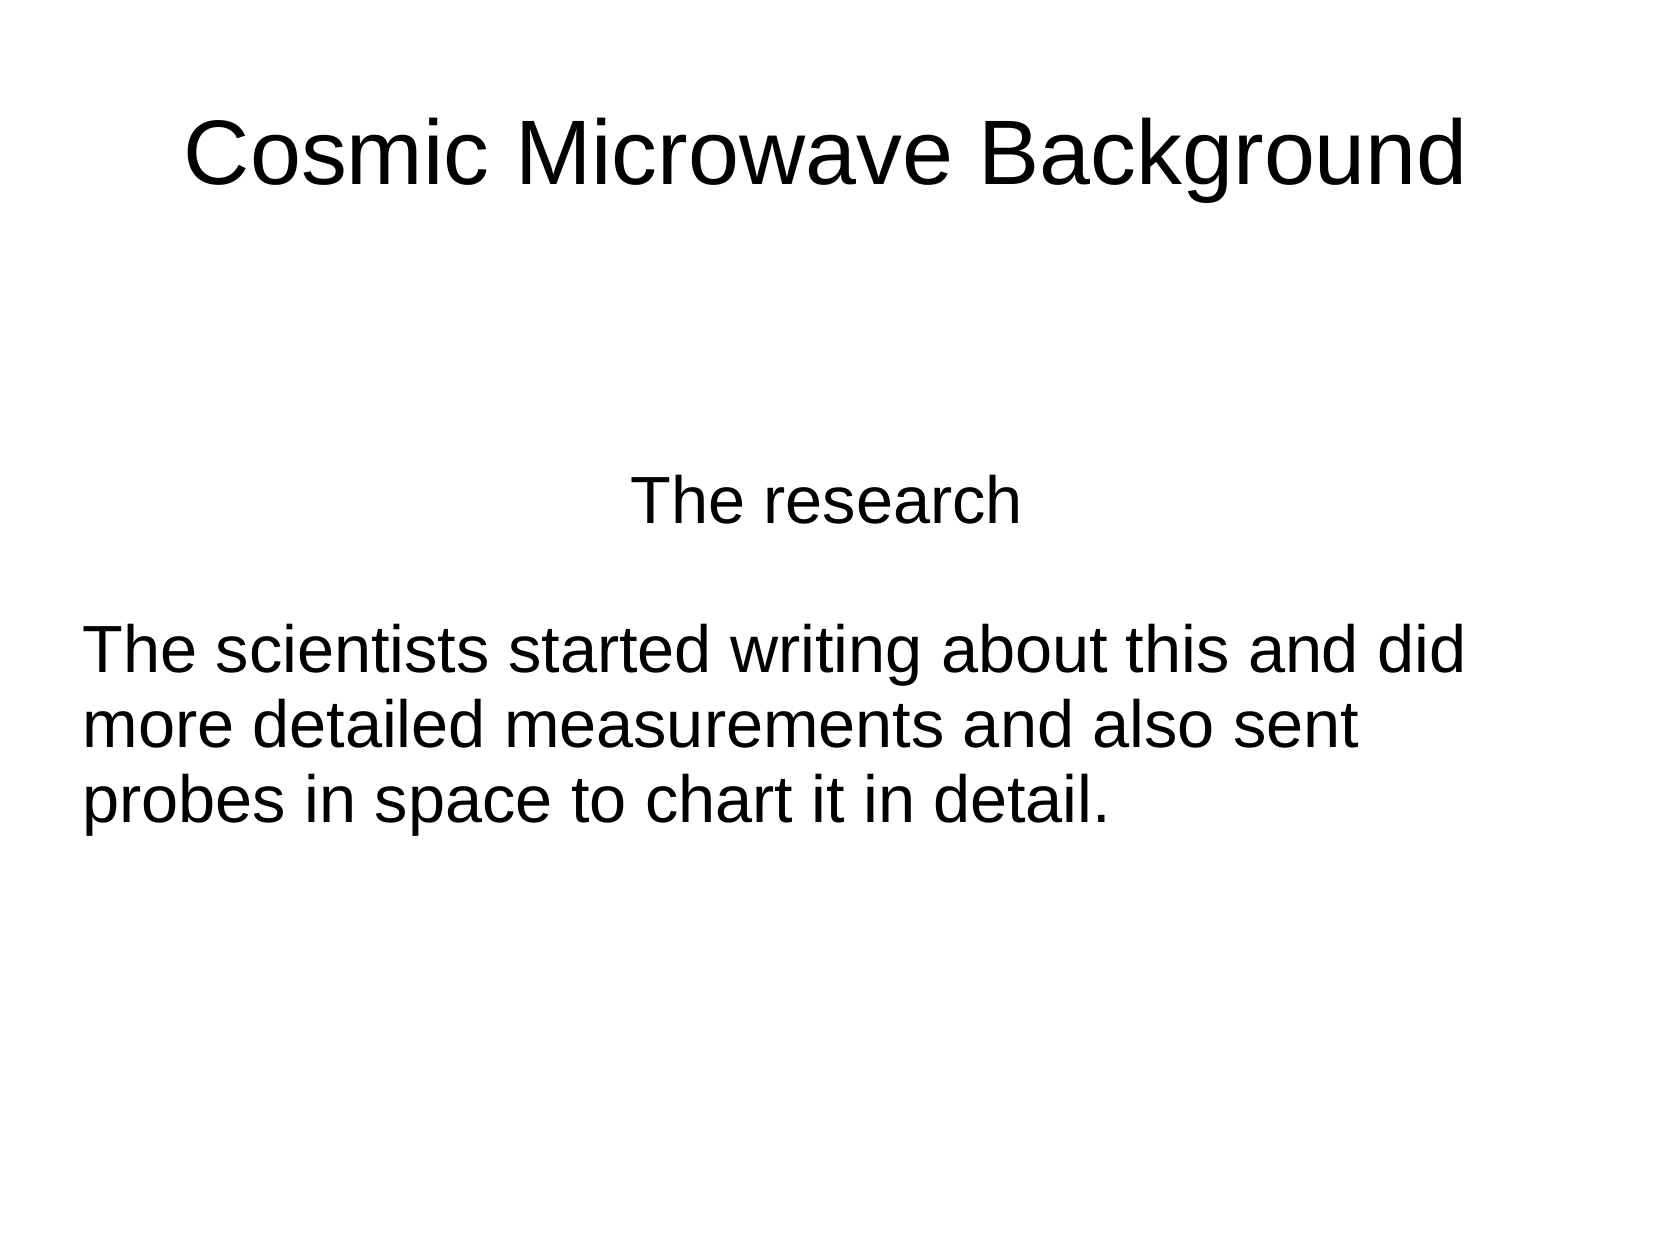

# Cosmic Microwave Background
The research
The scientists started writing about this and did more detailed measurements and also sent probes in space to chart it in detail.